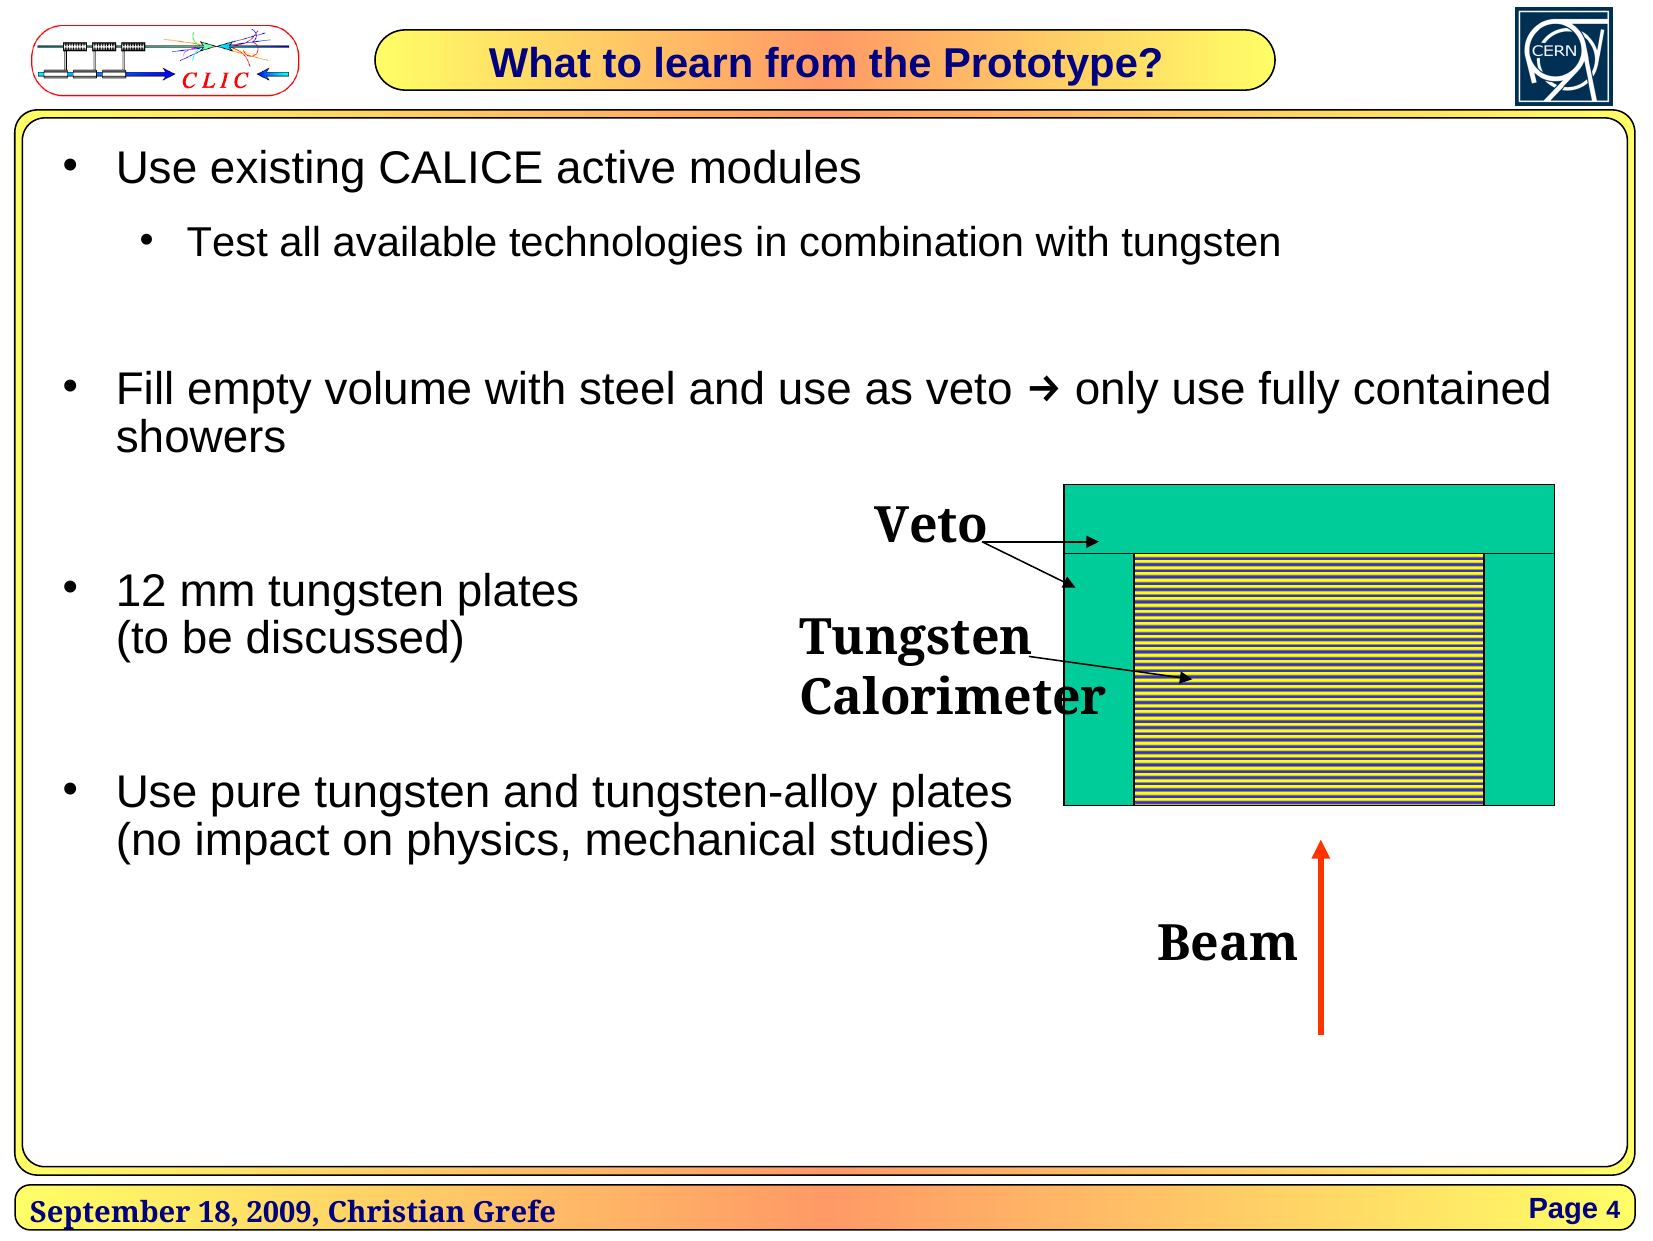

# What to learn from the Prototype?
Use existing CALICE active modules
Test all available technologies in combination with tungsten
Fill empty volume with steel and use as veto → only use fully contained showers
12 mm tungsten plates (to be discussed)
Use pure tungsten and tungsten-alloy plates (no impact on physics, mechanical studies)
Veto
Tungsten
Calorimeter
Beam